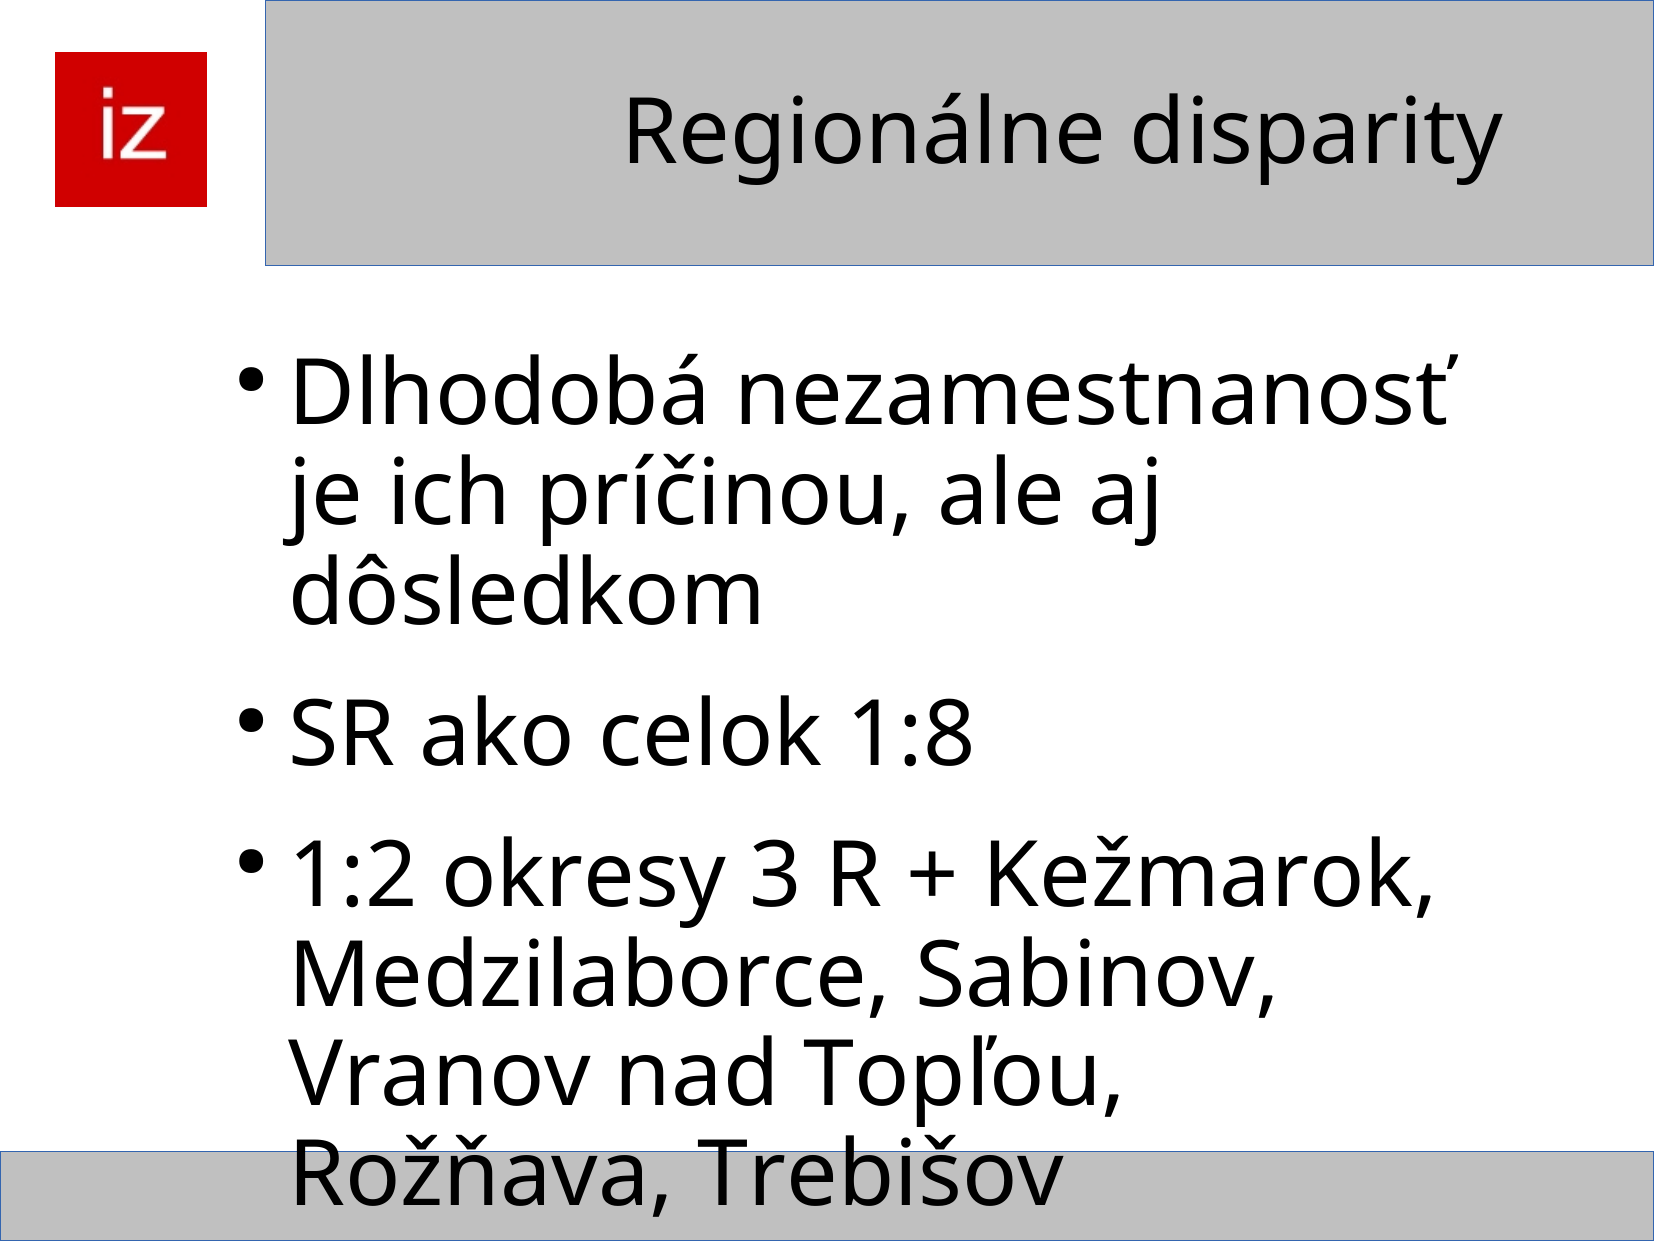

# Regionálne disparity
Dlhodobá nezamestnanosť je ich príčinou, ale aj dôsledkom
SR ako celok 1:8
1:2 okresy 3 R + Kežmarok, Medzilaborce, Sabinov, Vranov nad Topľou, Rožňava, Trebišov